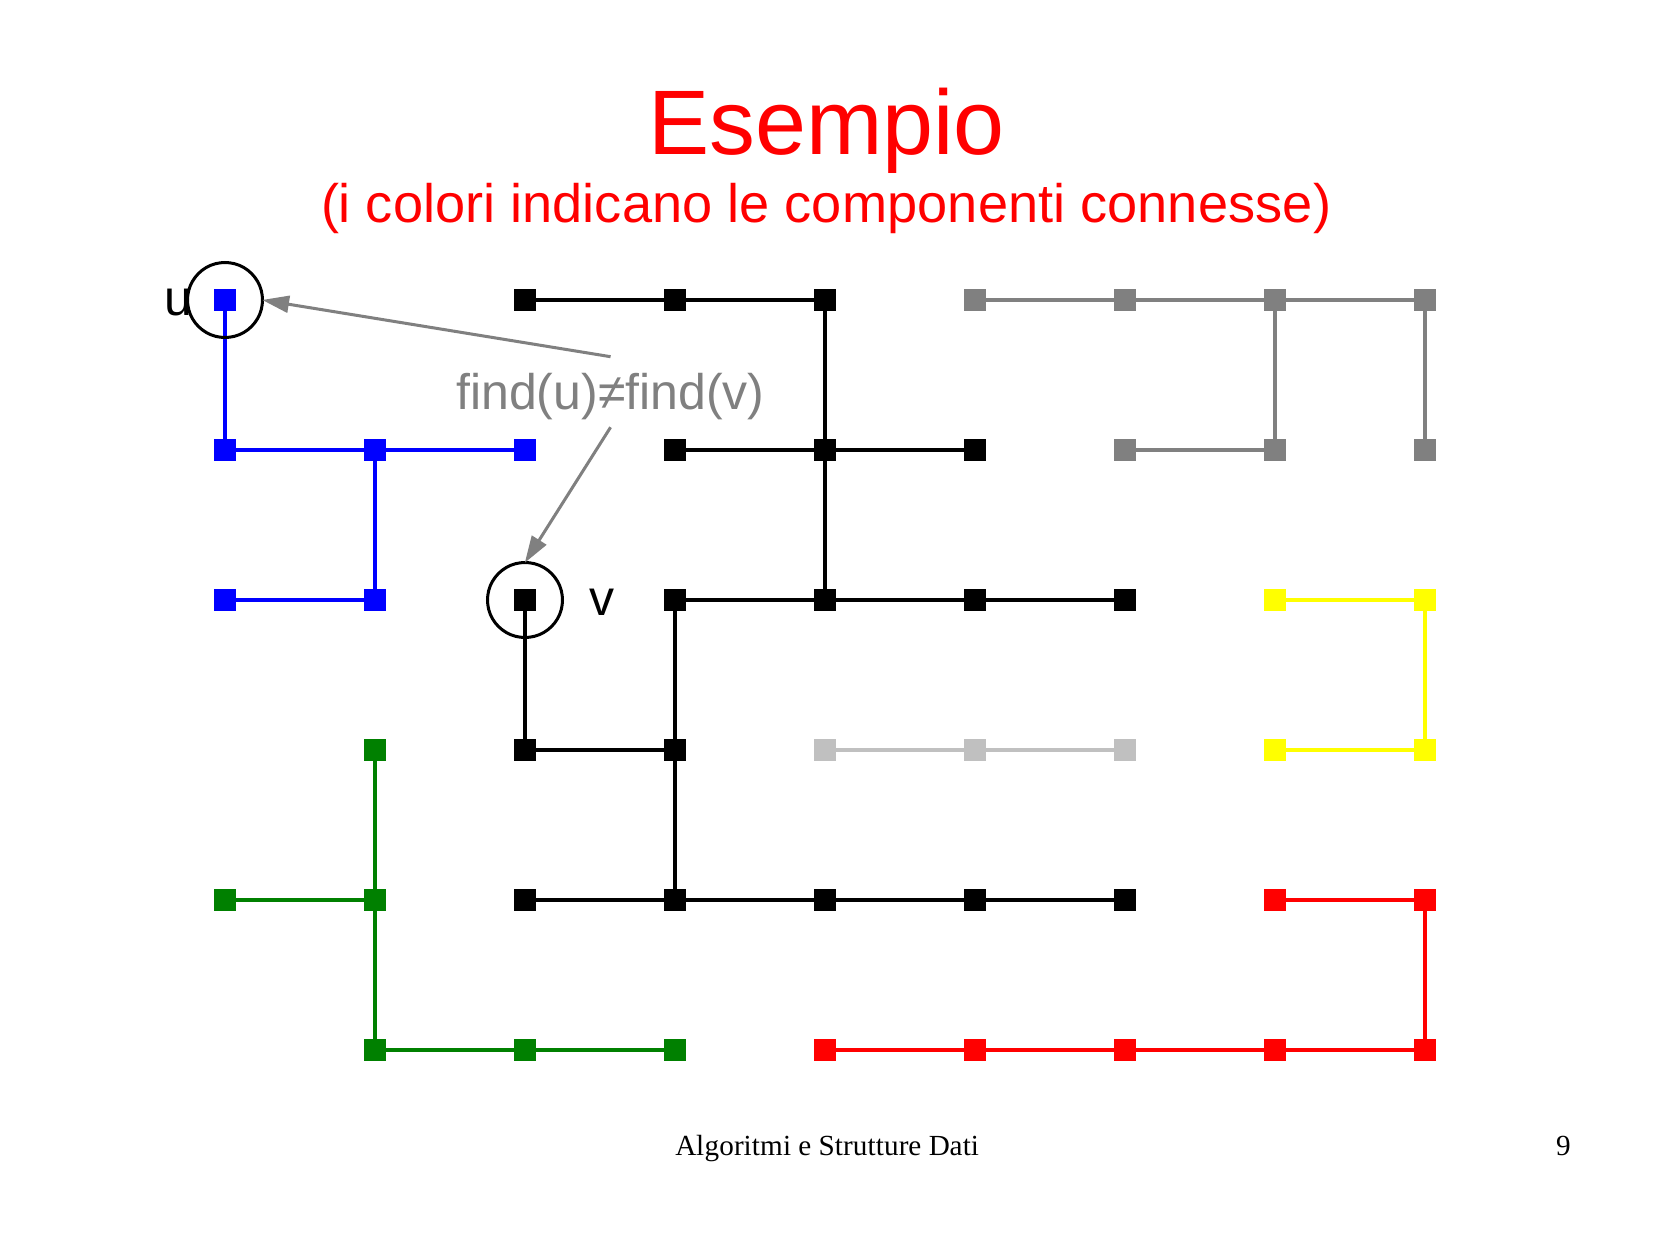

# Esempio (i colori indicano le componenti connesse)
u
find(u)≠find(v)
v
Algoritmi e Strutture Dati
9